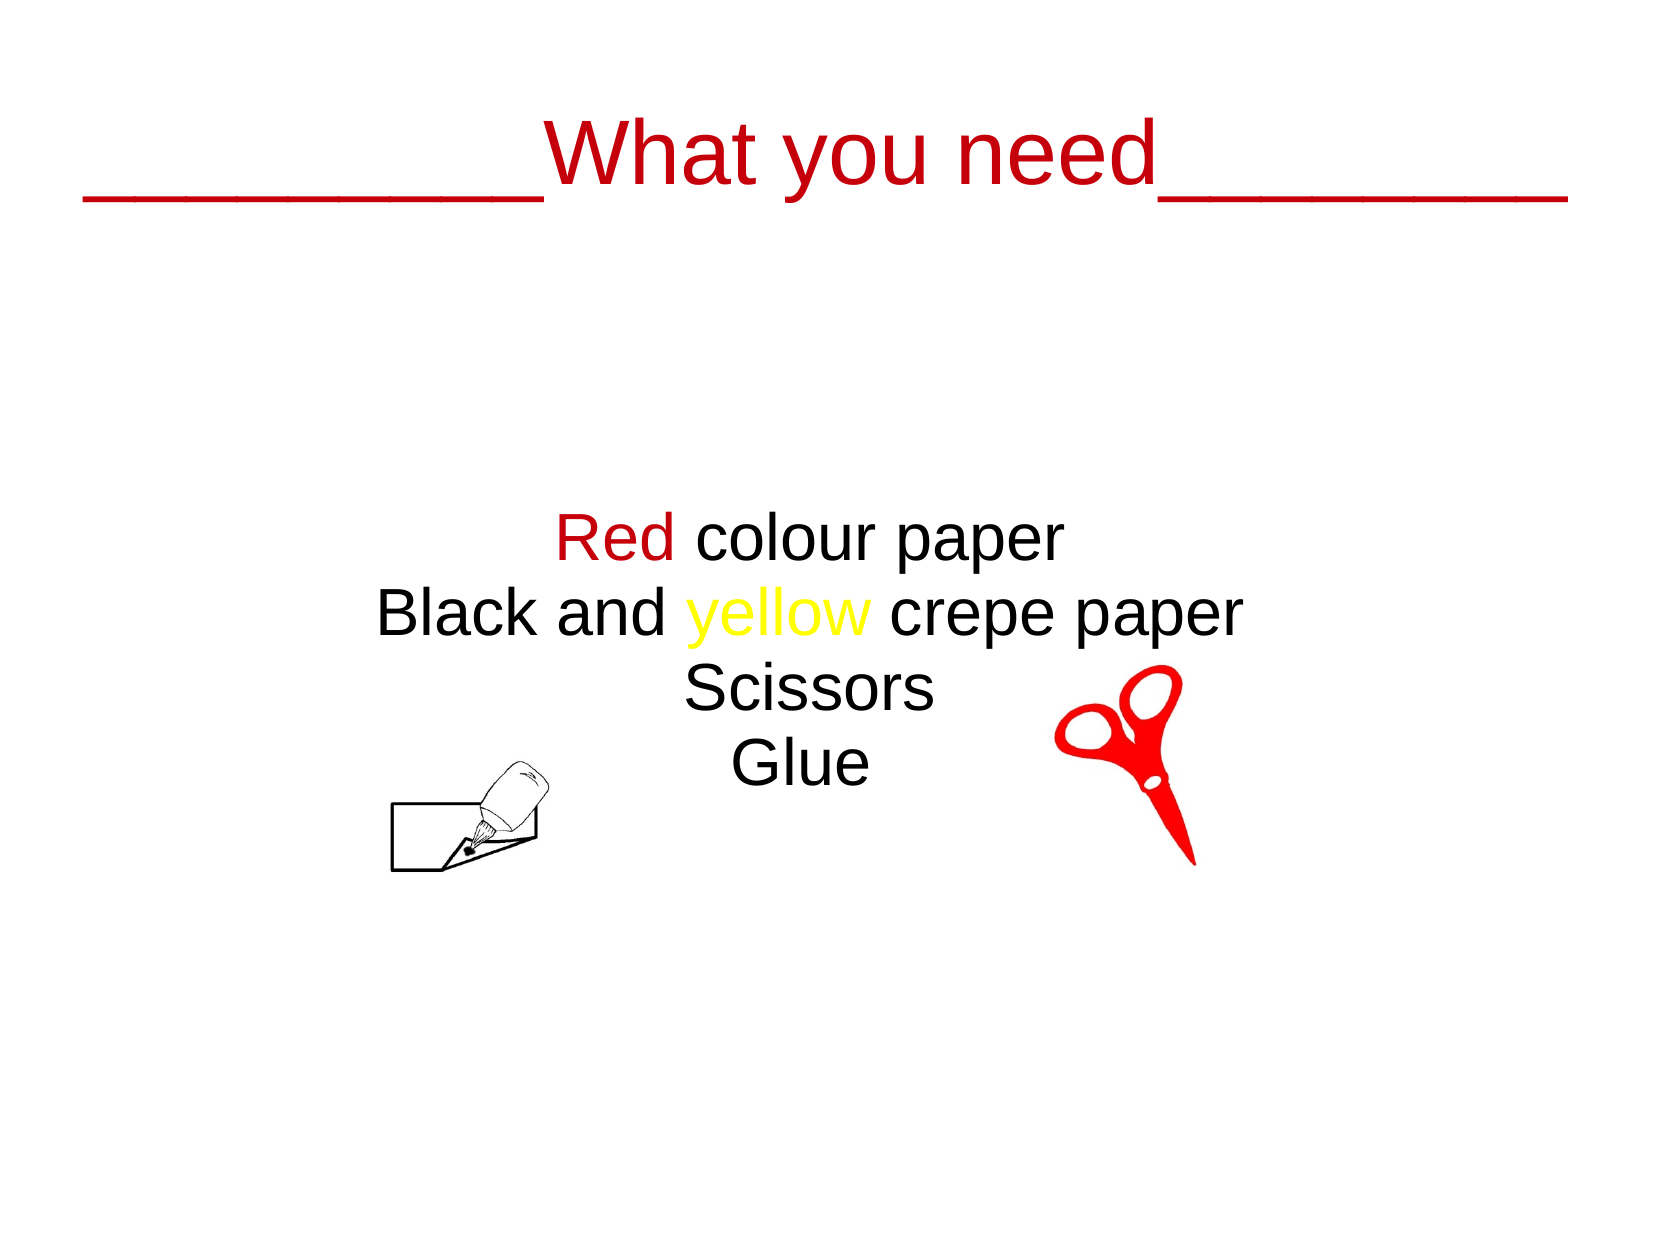

# _________What you need________
Red colour paper
Black and yellow crepe paper
Scissors
Glue